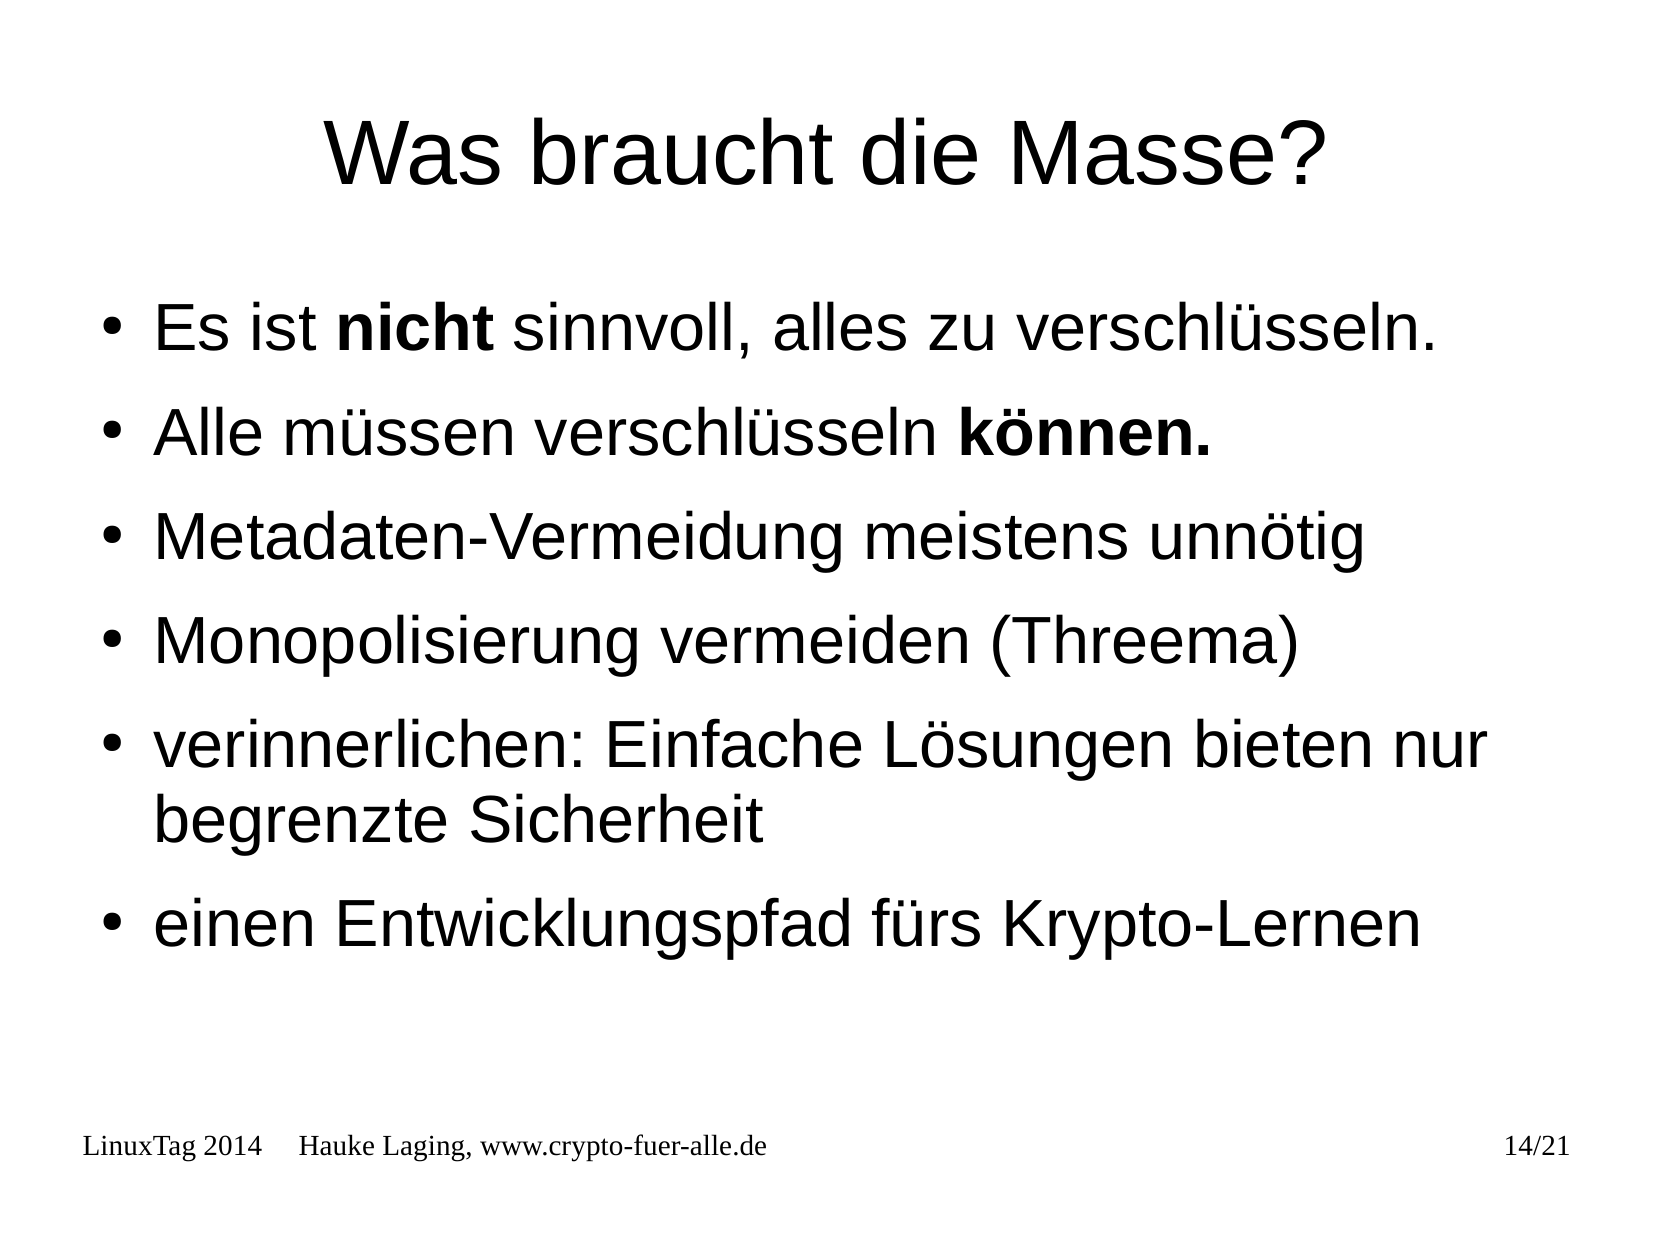

# Was braucht die Masse?
Es ist nicht sinnvoll, alles zu verschlüsseln.
Alle müssen verschlüsseln können.
Metadaten-Vermeidung meistens unnötig
Monopolisierung vermeiden (Threema)
verinnerlichen: Einfache Lösungen bieten nur begrenzte Sicherheit
einen Entwicklungspfad fürs Krypto-Lernen
14